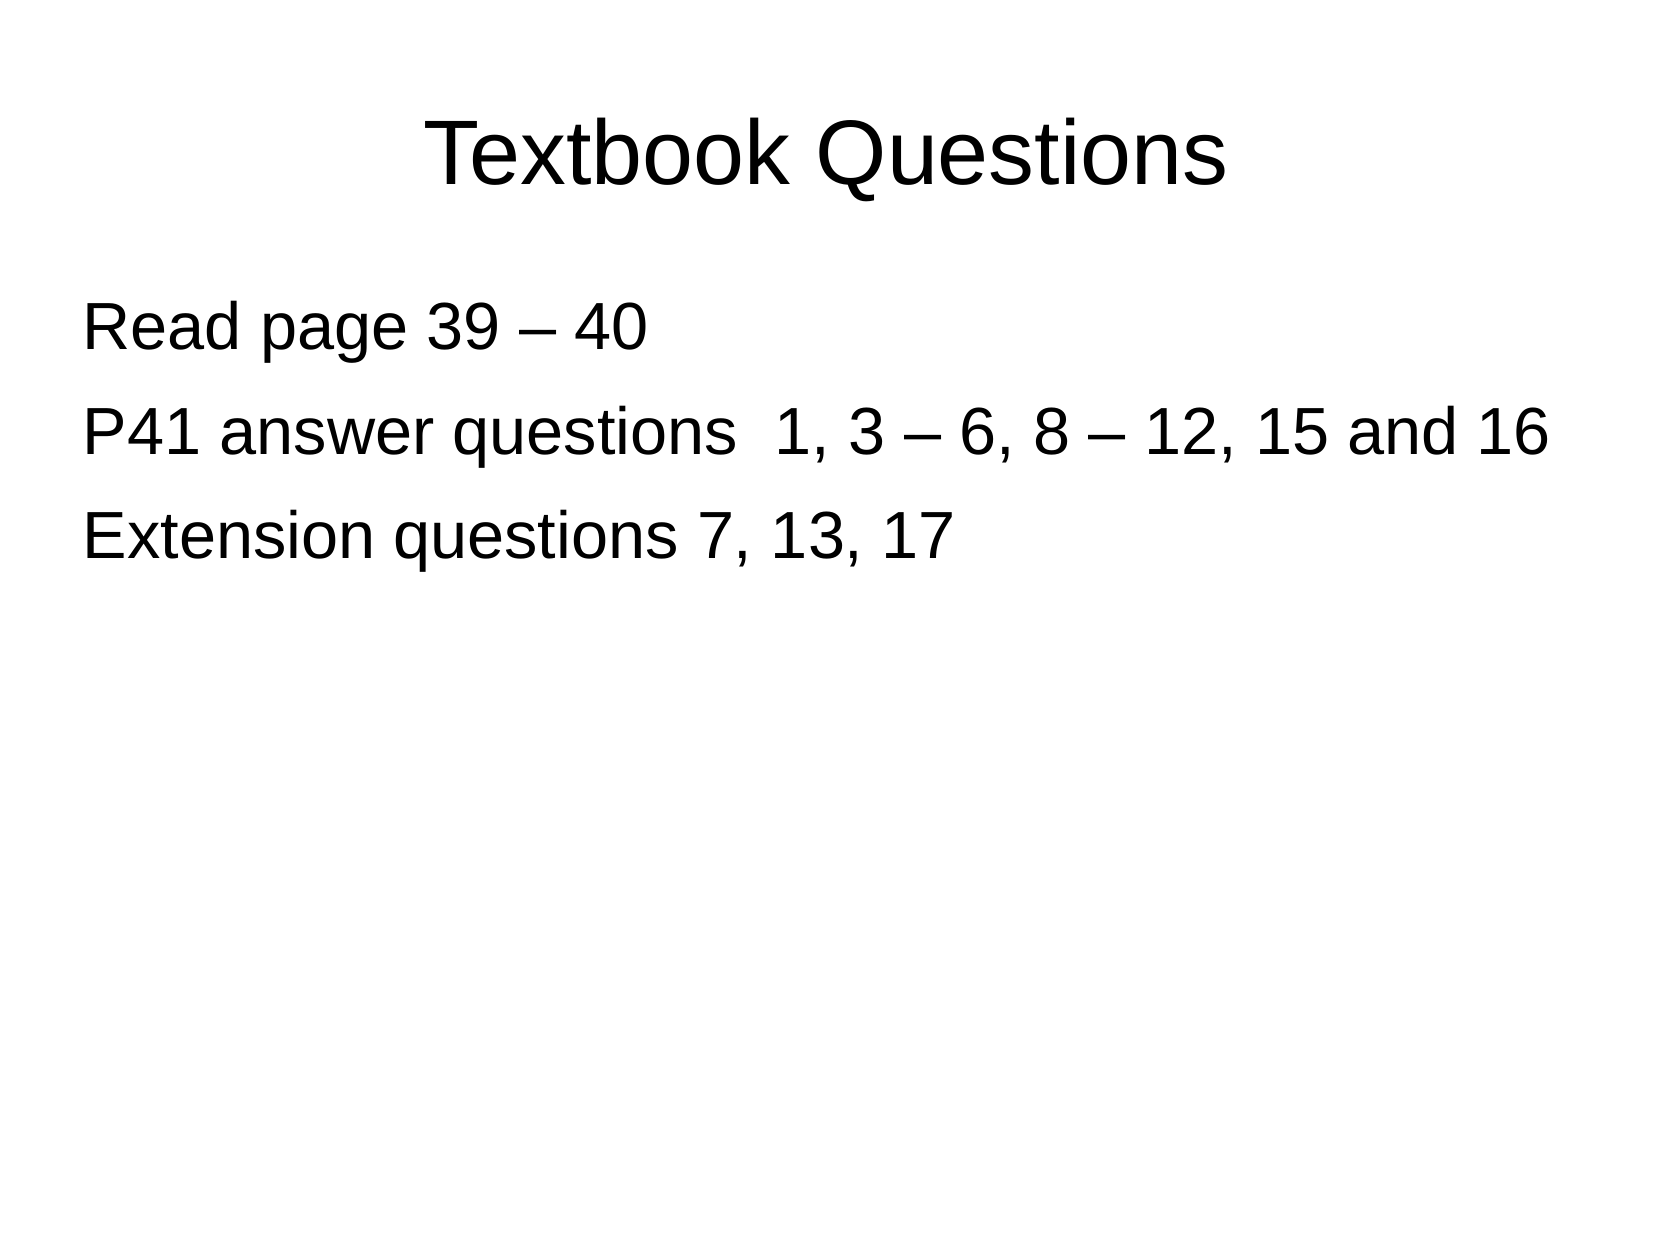

# Textbook Questions
Read page 39 – 40
P41 answer questions 1, 3 – 6, 8 – 12, 15 and 16
Extension questions 7, 13, 17